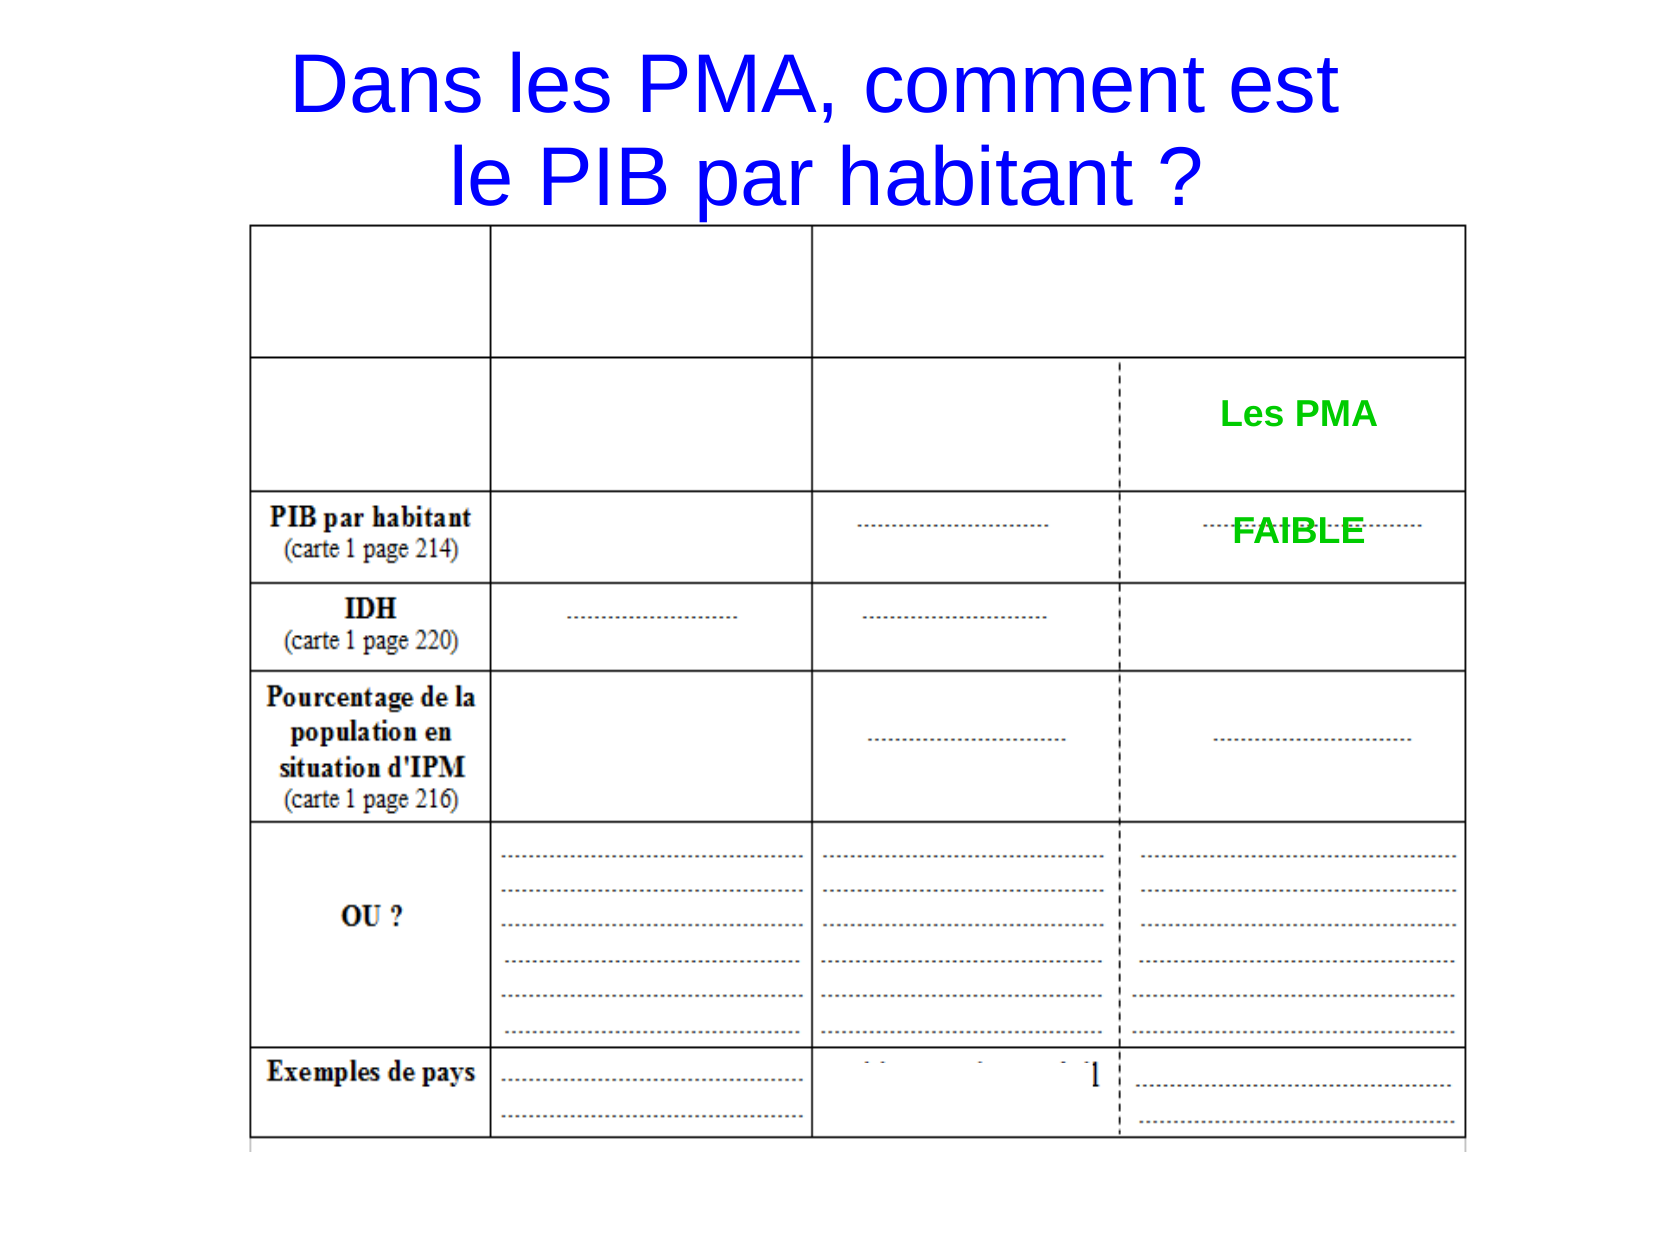

Dans les PMA, comment est
le PIB par habitant ?
Les PMA
FAIBLE